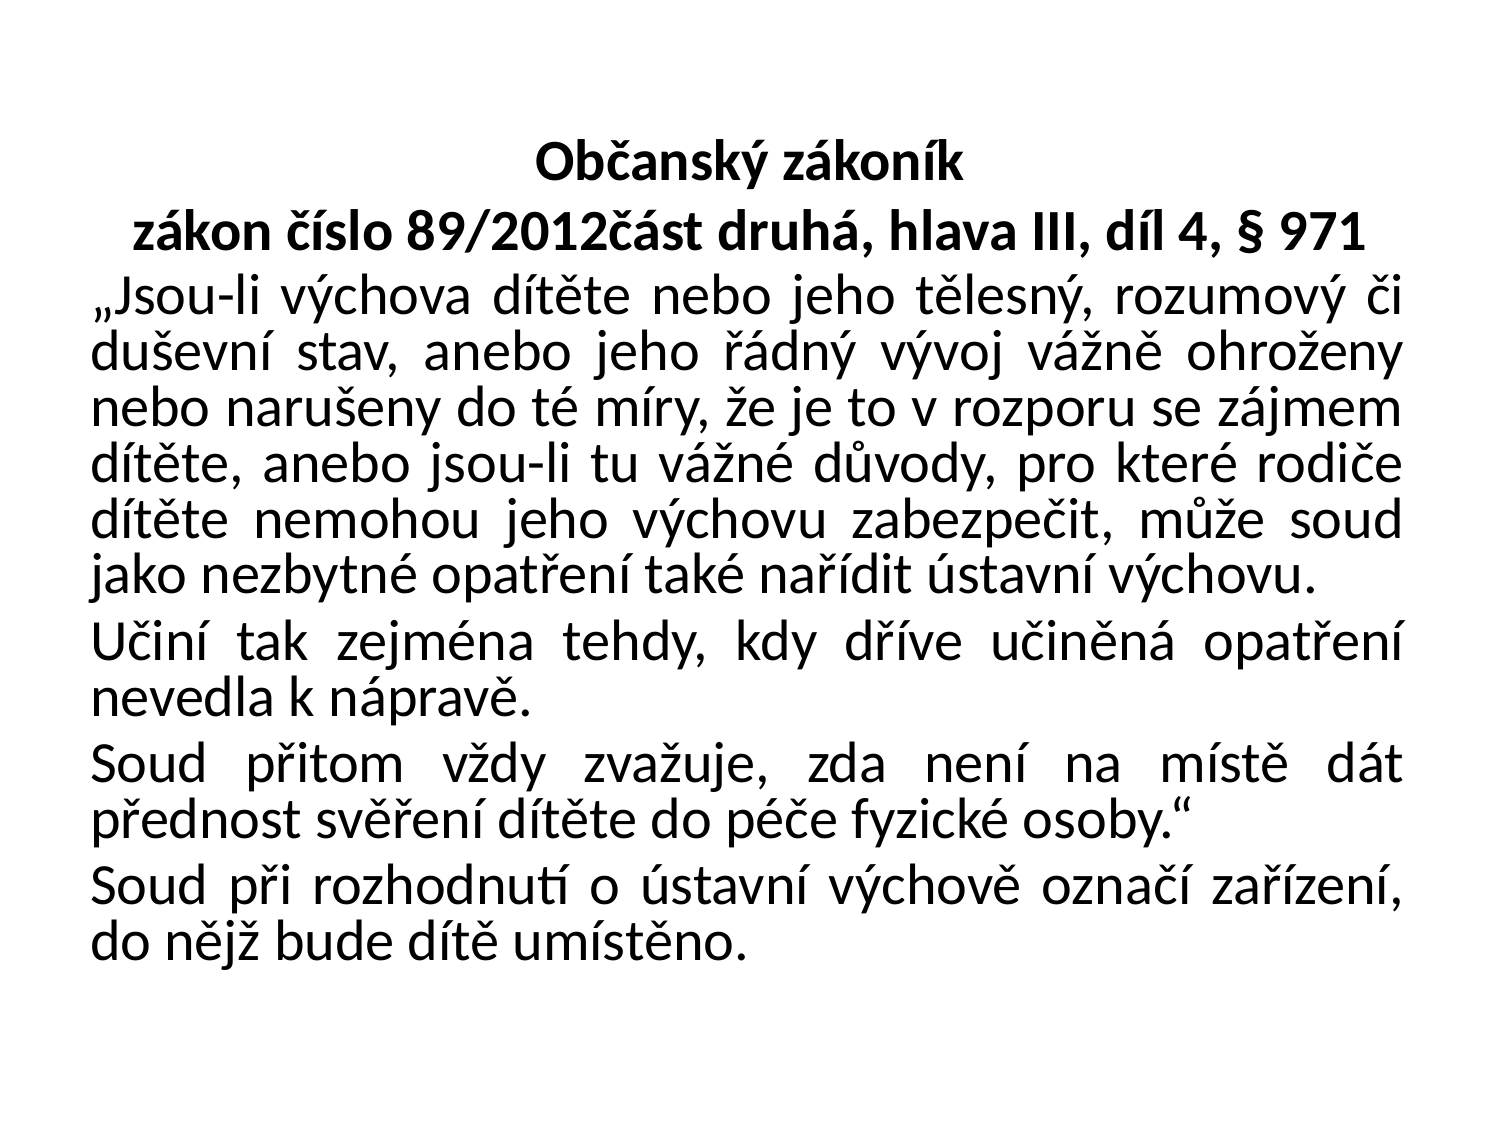

# Občanský zákoník zákon číslo 89/2012část druhá, hlava III, díl 4, § 971
„Jsou-li výchova dítěte nebo jeho tělesný, rozumový či duševní stav, anebo jeho řádný vývoj vážně ohroženy nebo narušeny do té míry, že je to v rozporu se zájmem dítěte, anebo jsou-li tu vážné důvody, pro které rodiče dítěte nemohou jeho výchovu zabezpečit, může soud jako nezbytné opatření také nařídit ústavní výchovu.
Učiní tak zejména tehdy, kdy dříve učiněná opatření nevedla k nápravě.
Soud přitom vždy zvažuje, zda není na místě dát přednost svěření dítěte do péče fyzické osoby.“
Soud při rozhodnutí o ústavní výchově označí zařízení, do nějž bude dítě umístěno.